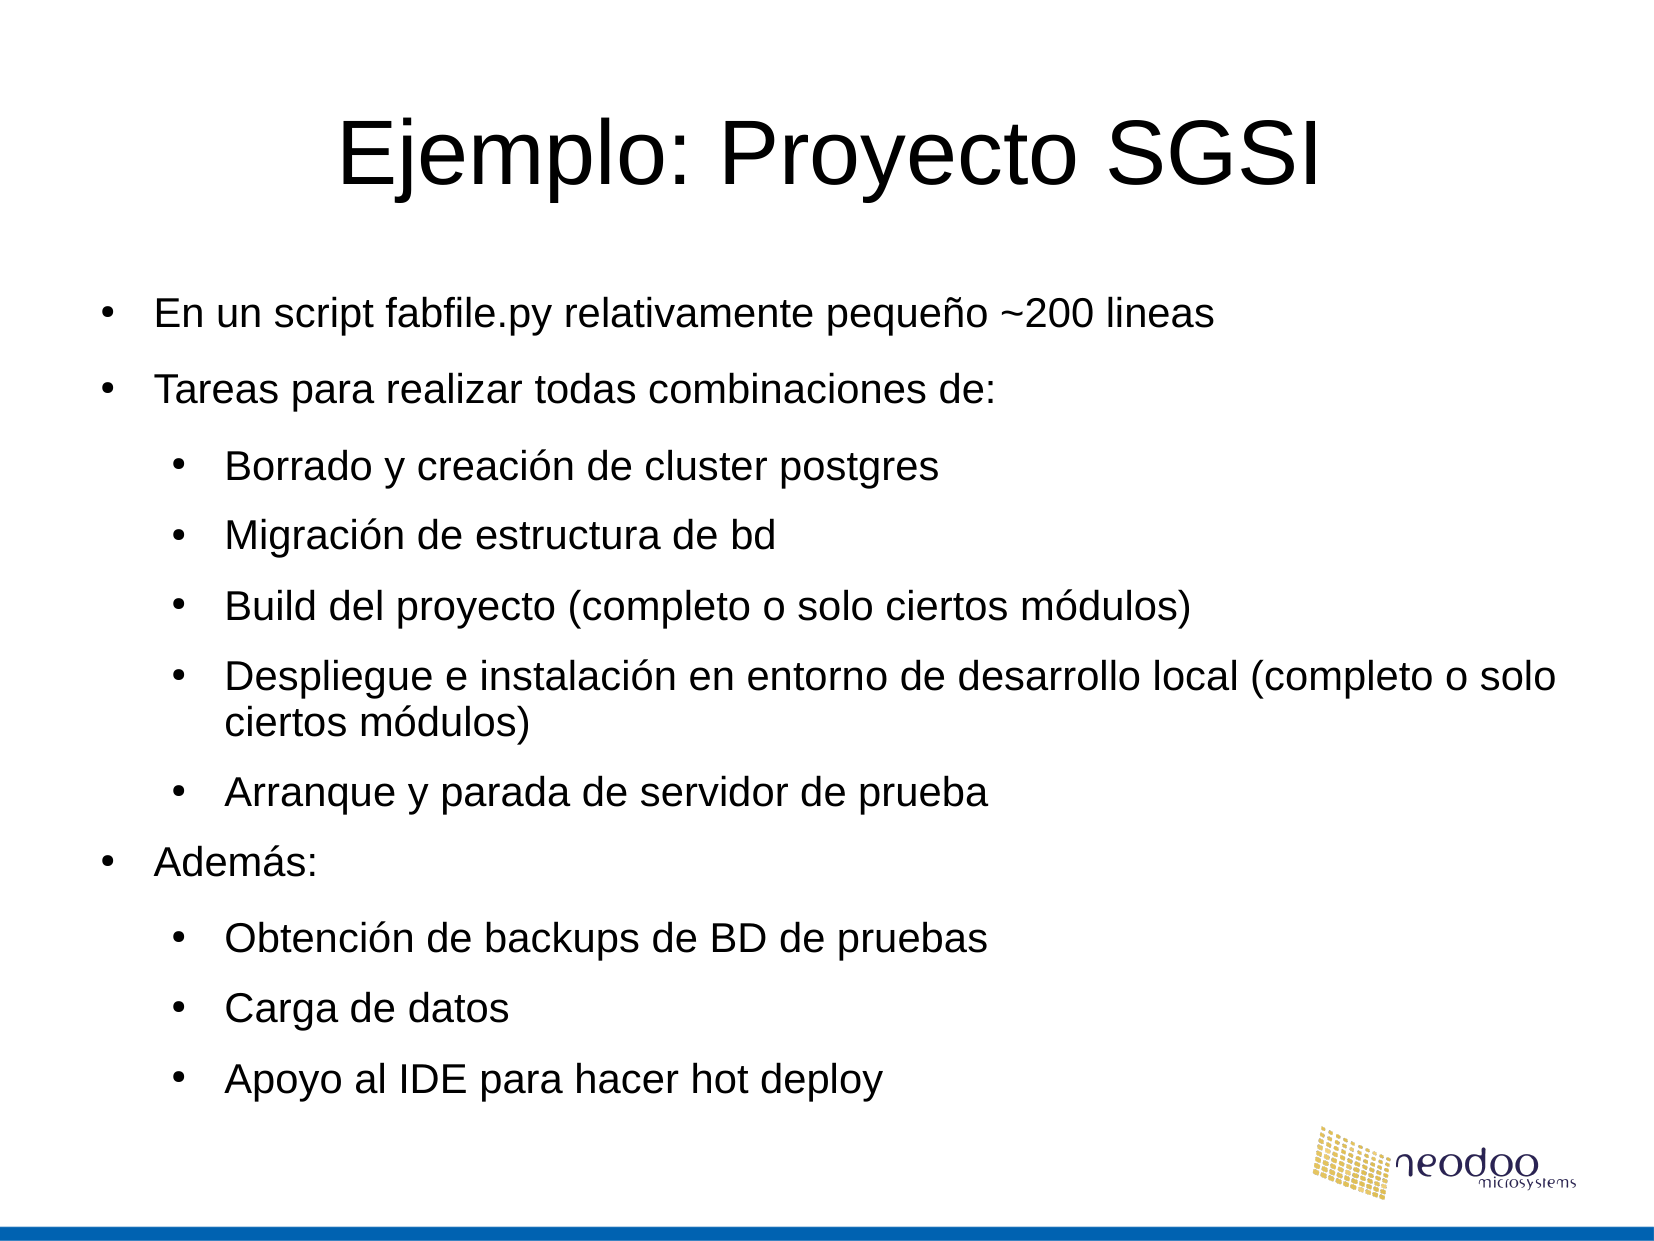

# Ejemplo: Proyecto SGSI
En un script fabfile.py relativamente pequeño ~200 lineas
Tareas para realizar todas combinaciones de:
Borrado y creación de cluster postgres
Migración de estructura de bd
Build del proyecto (completo o solo ciertos módulos)
Despliegue e instalación en entorno de desarrollo local (completo o solo ciertos módulos)
Arranque y parada de servidor de prueba
Además:
Obtención de backups de BD de pruebas
Carga de datos
Apoyo al IDE para hacer hot deploy